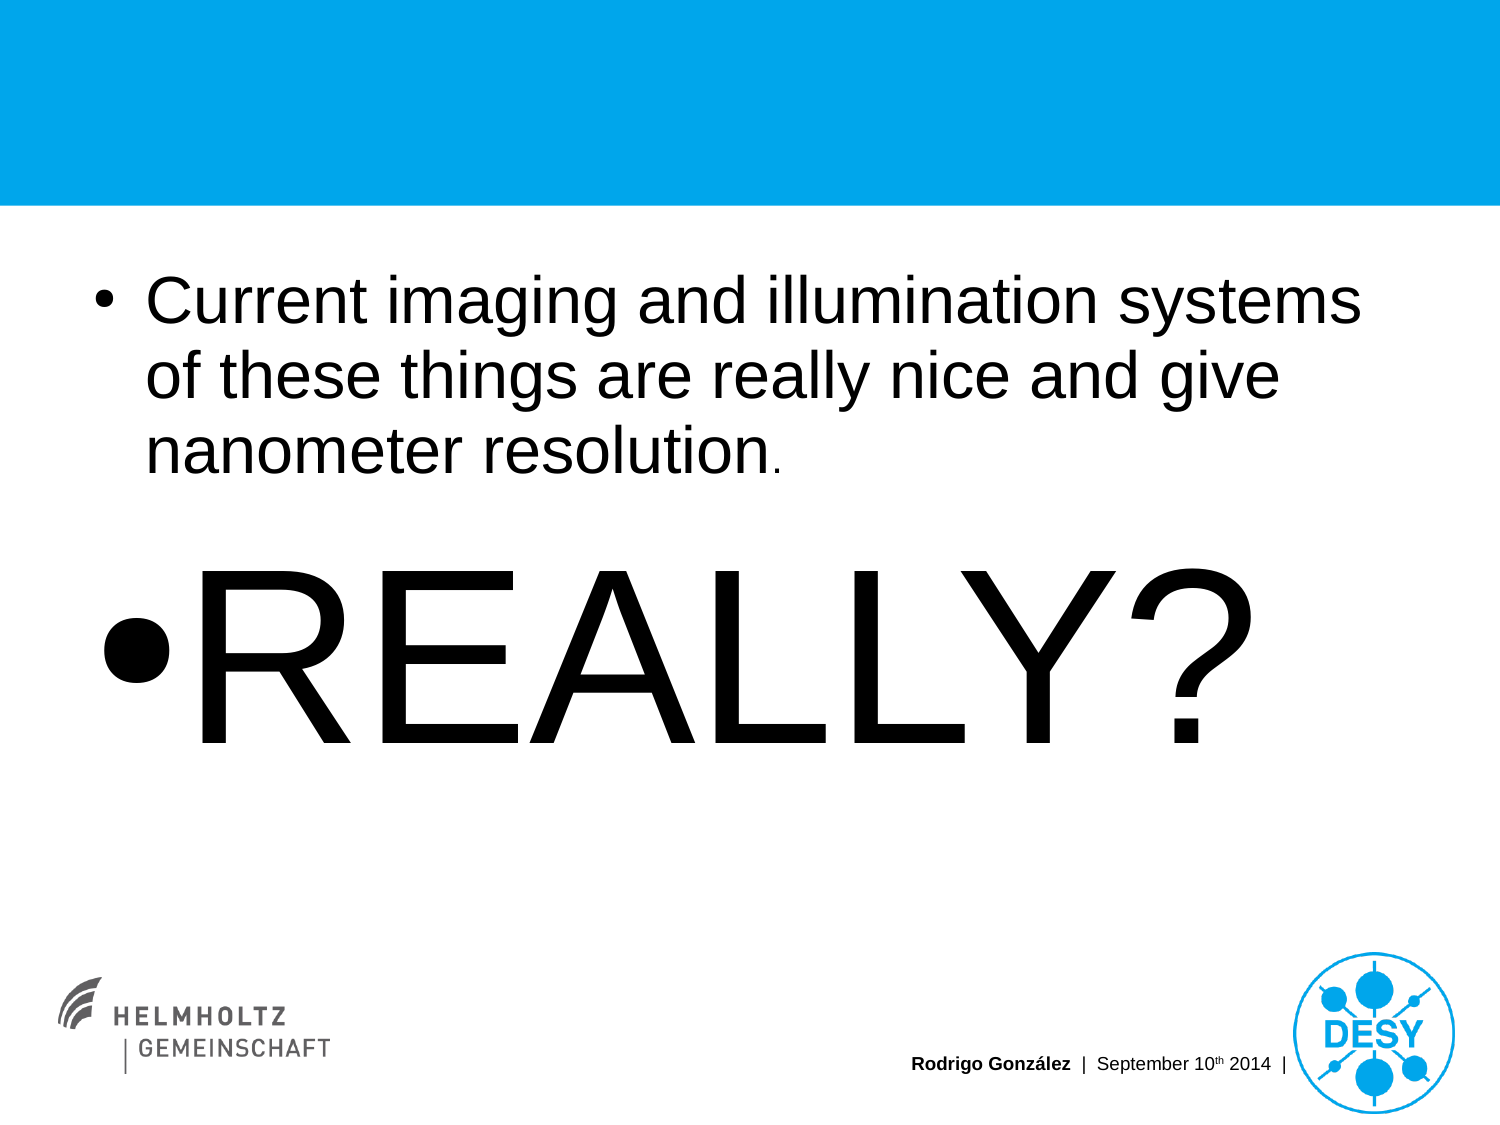

#
Current imaging and illumination systems of these things are really nice and give nanometer resolution.
REALLY?